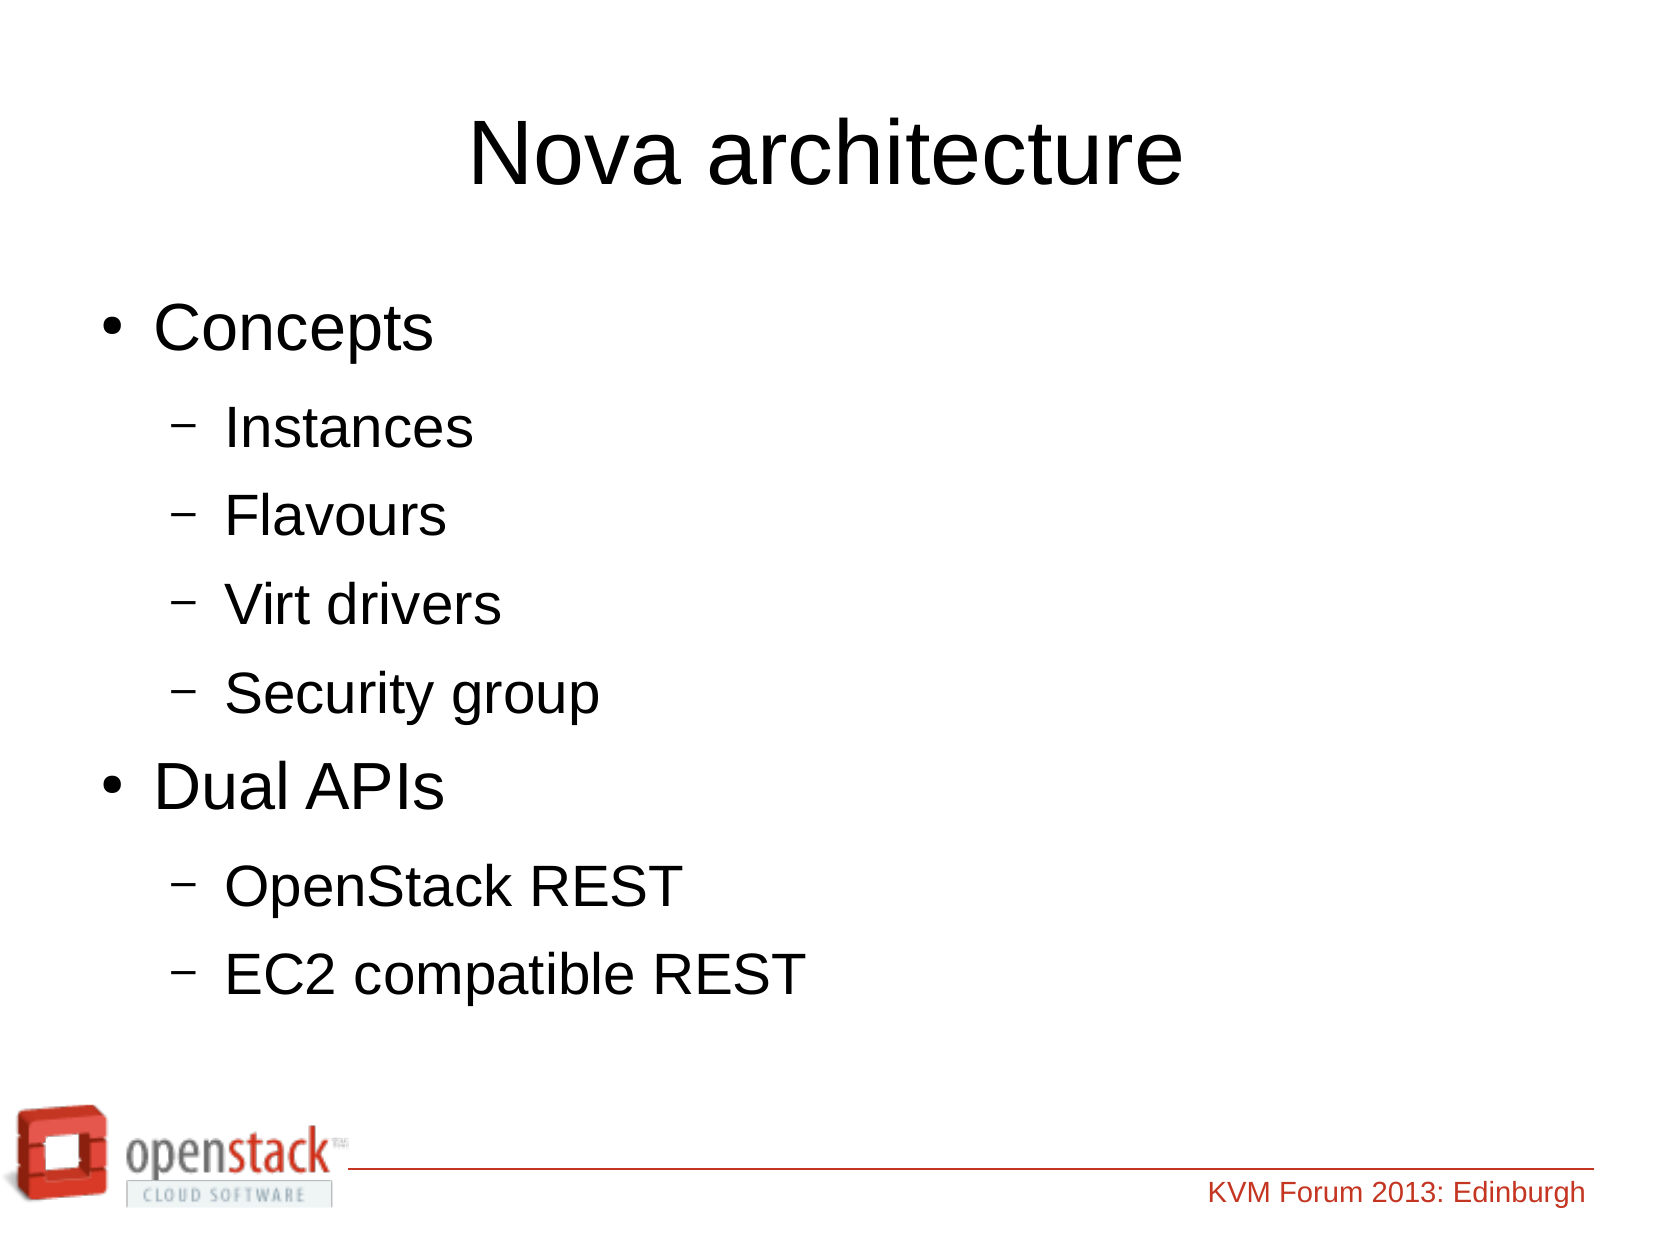

# Nova architecture
Concepts
Instances
Flavours
Virt drivers
Security group
Dual APIs
OpenStack REST
EC2 compatible REST